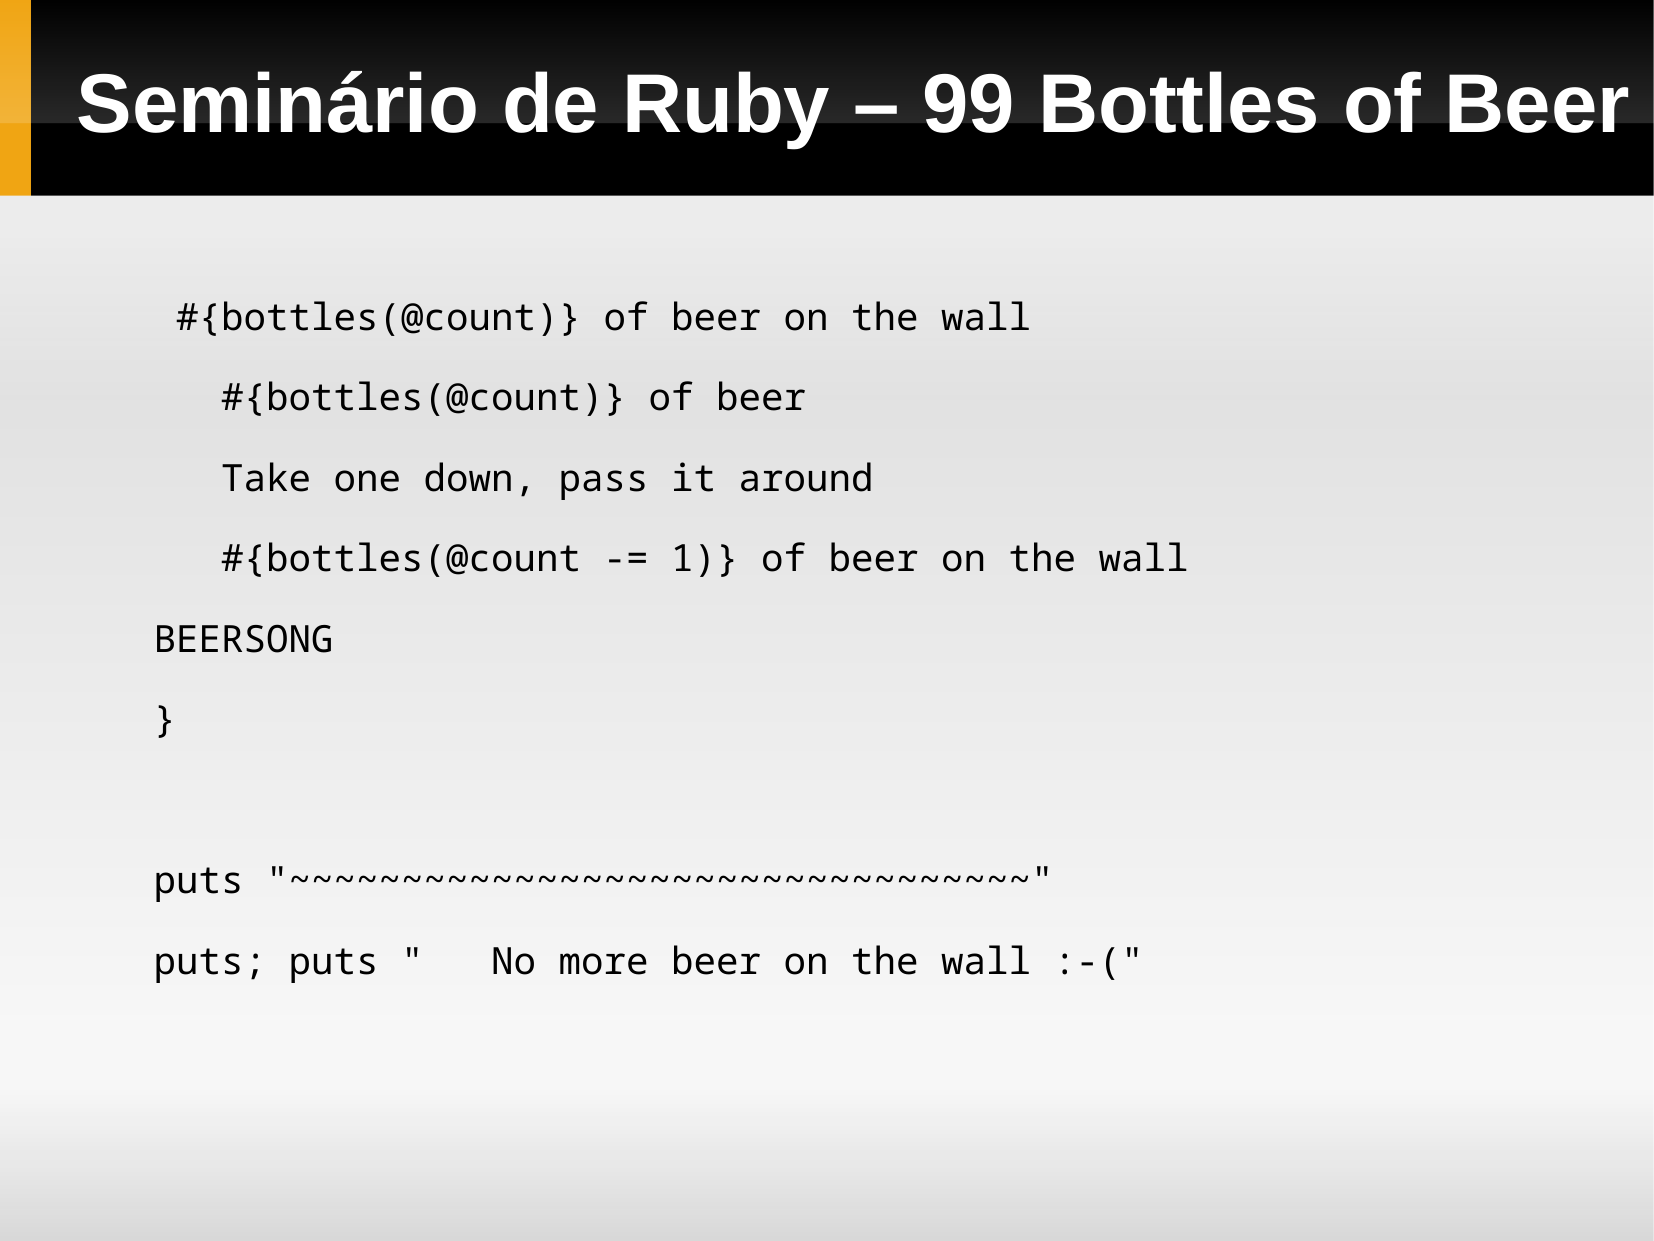

# Seminário de Ruby – 99 Bottles of Beer
 #{bottles(@count)} of beer on the wall
 #{bottles(@count)} of beer
 Take one down, pass it around
 #{bottles(@count -= 1)} of beer on the wall
BEERSONG
}
puts "~~~~~~~~~~~~~~~~~~~~~~~~~~~~~~~~~"
puts; puts " No more beer on the wall :-("